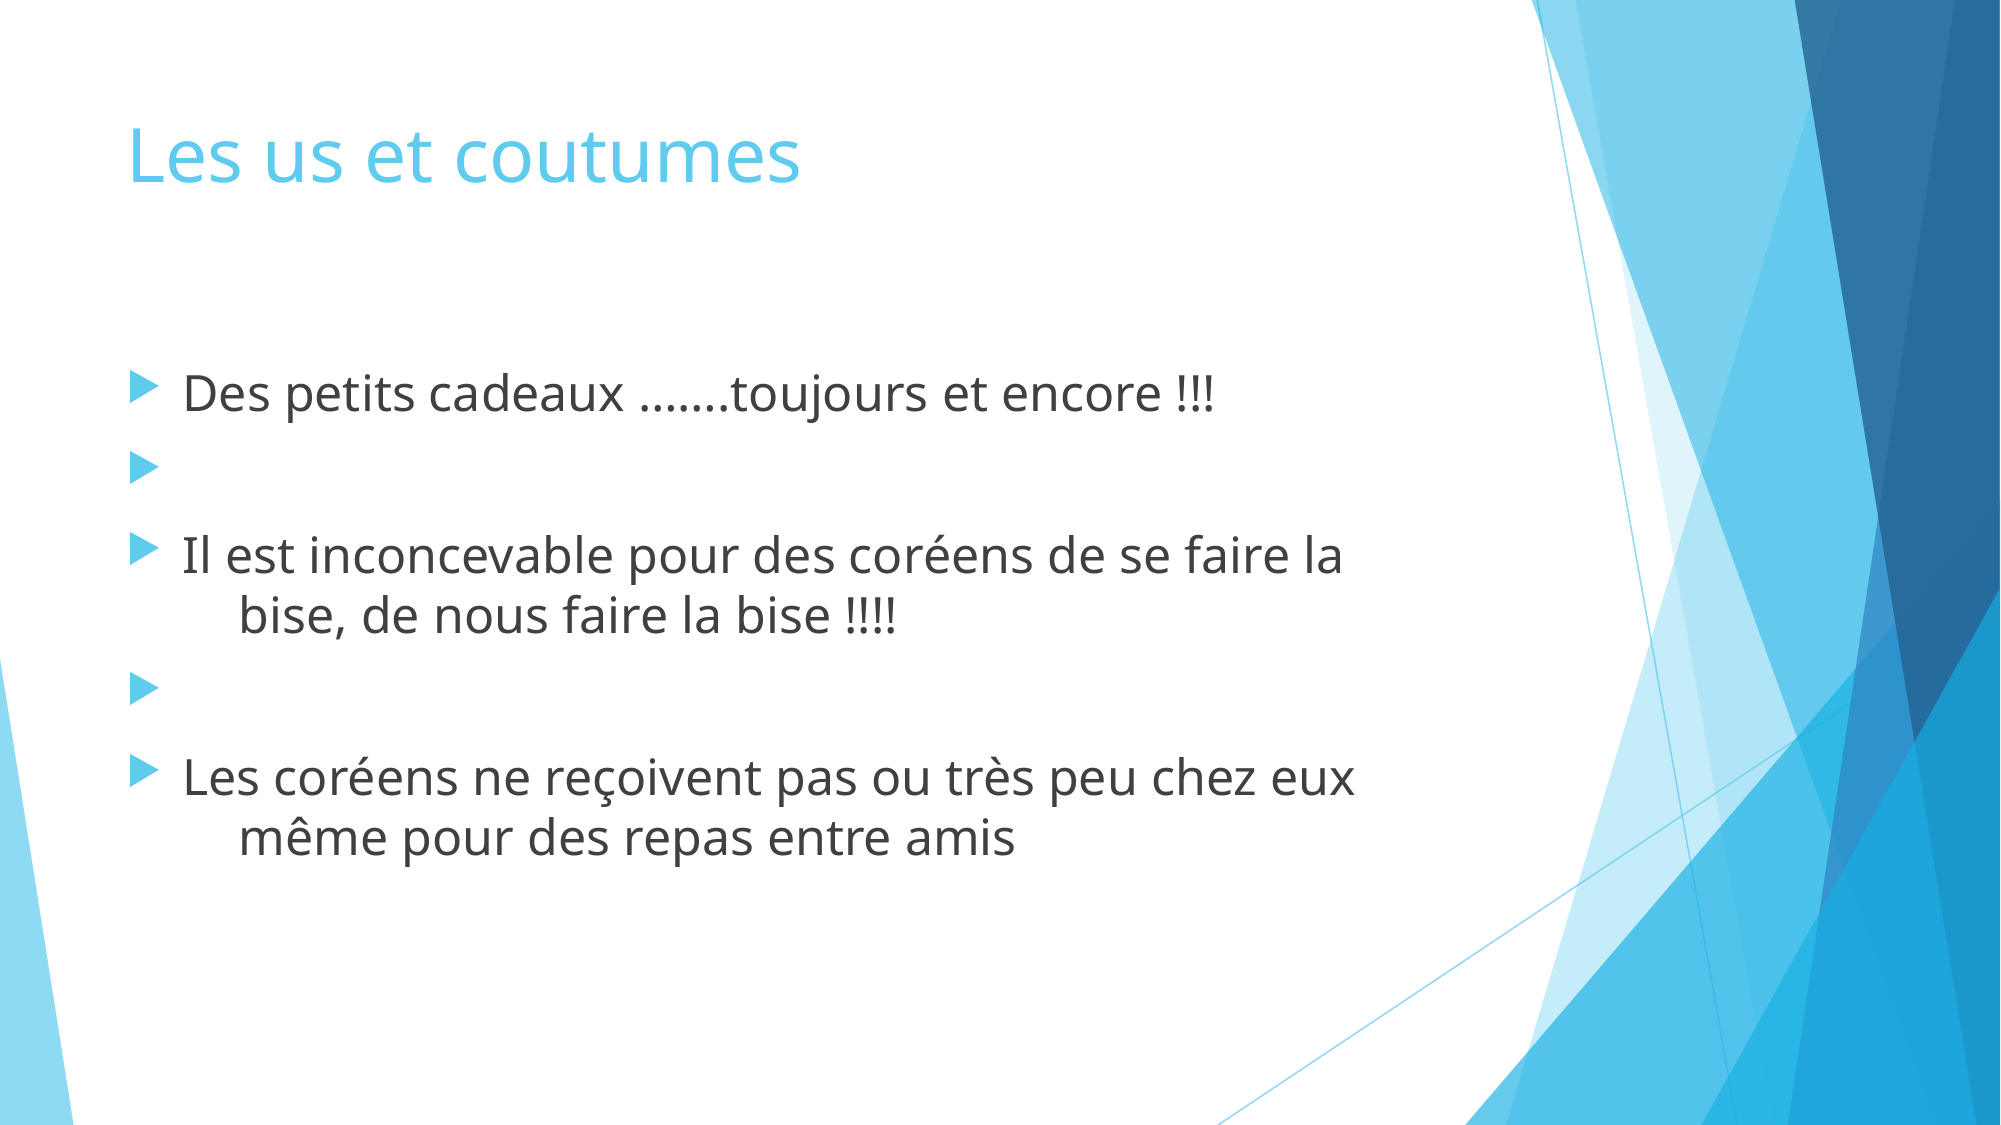

# Les us et coutumes
Des petits cadeaux …….toujours et encore !!!
Il est inconcevable pour des coréens de se faire la bise, de nous faire la bise !!!!
Les coréens ne reçoivent pas ou très peu chez eux même pour des repas entre amis